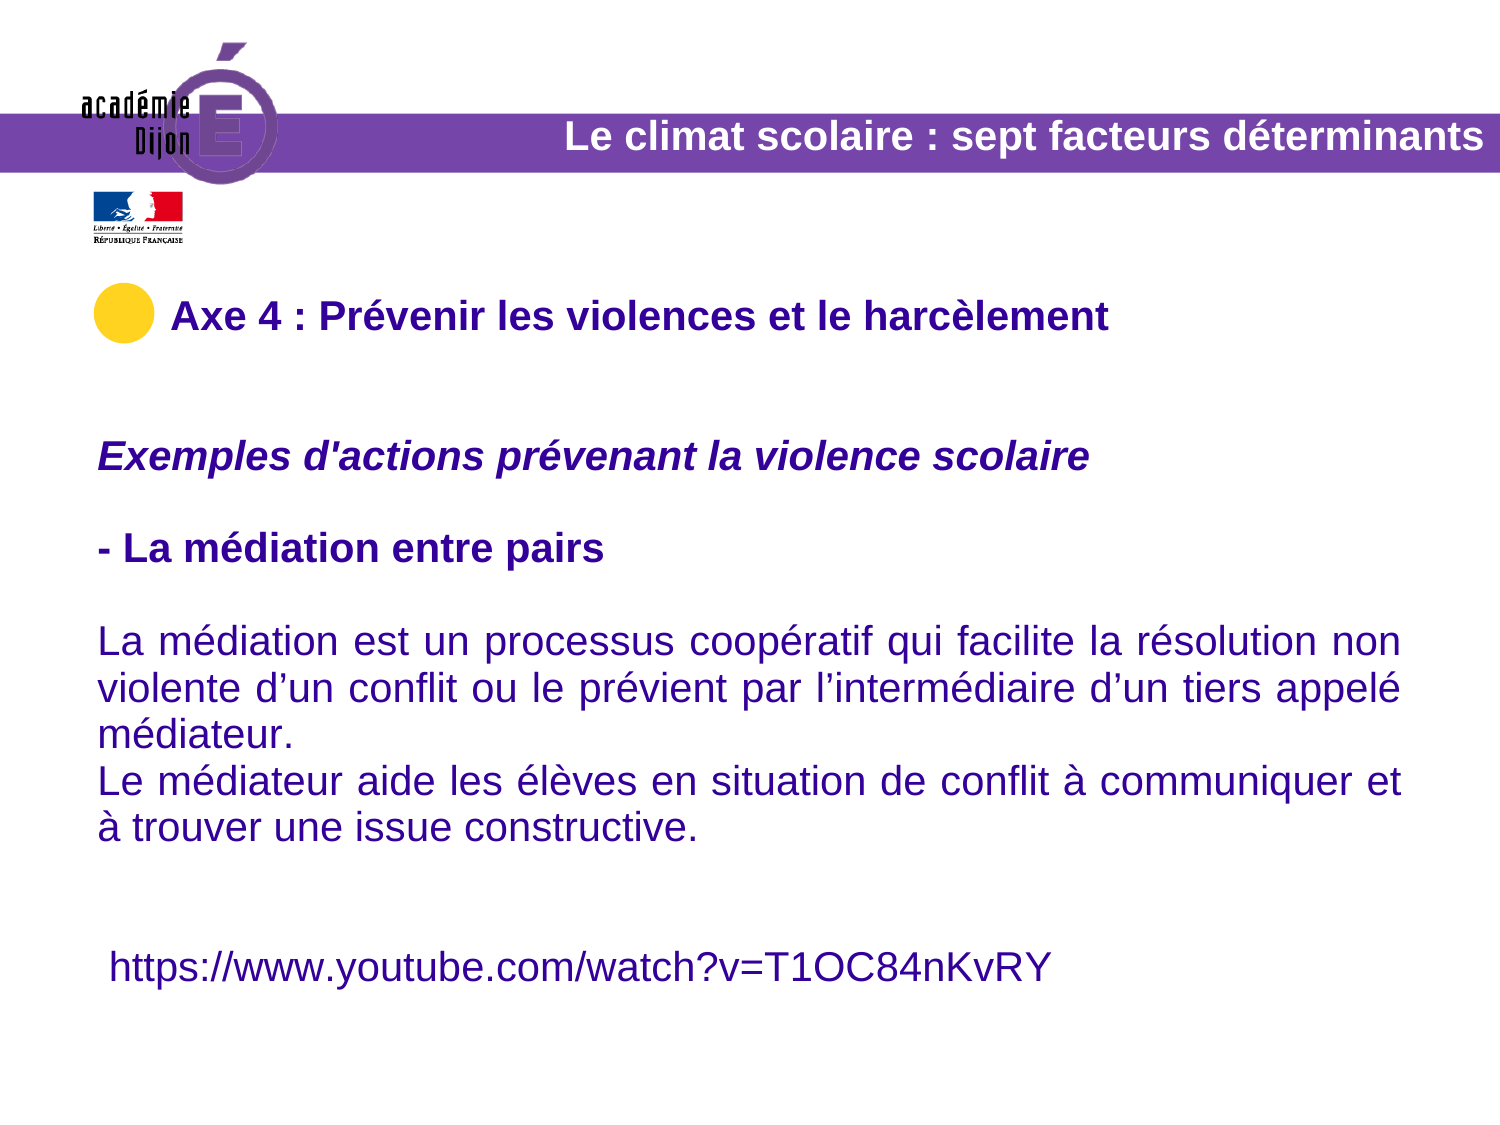

Le climat scolaire : sept facteurs déterminants
	Axe 4 : Prévenir les violences et le harcèlement
Exemples d'actions prévenant la violence scolaire
- La médiation entre pairs
La médiation est un processus coopératif qui facilite la résolution non violente d’un conflit ou le prévient par l’intermédiaire d’un tiers appelé médiateur.
Le médiateur aide les élèves en situation de conflit à communiquer et à trouver une issue constructive.
 https://www.youtube.com/watch?v=T1OC84nKvRY